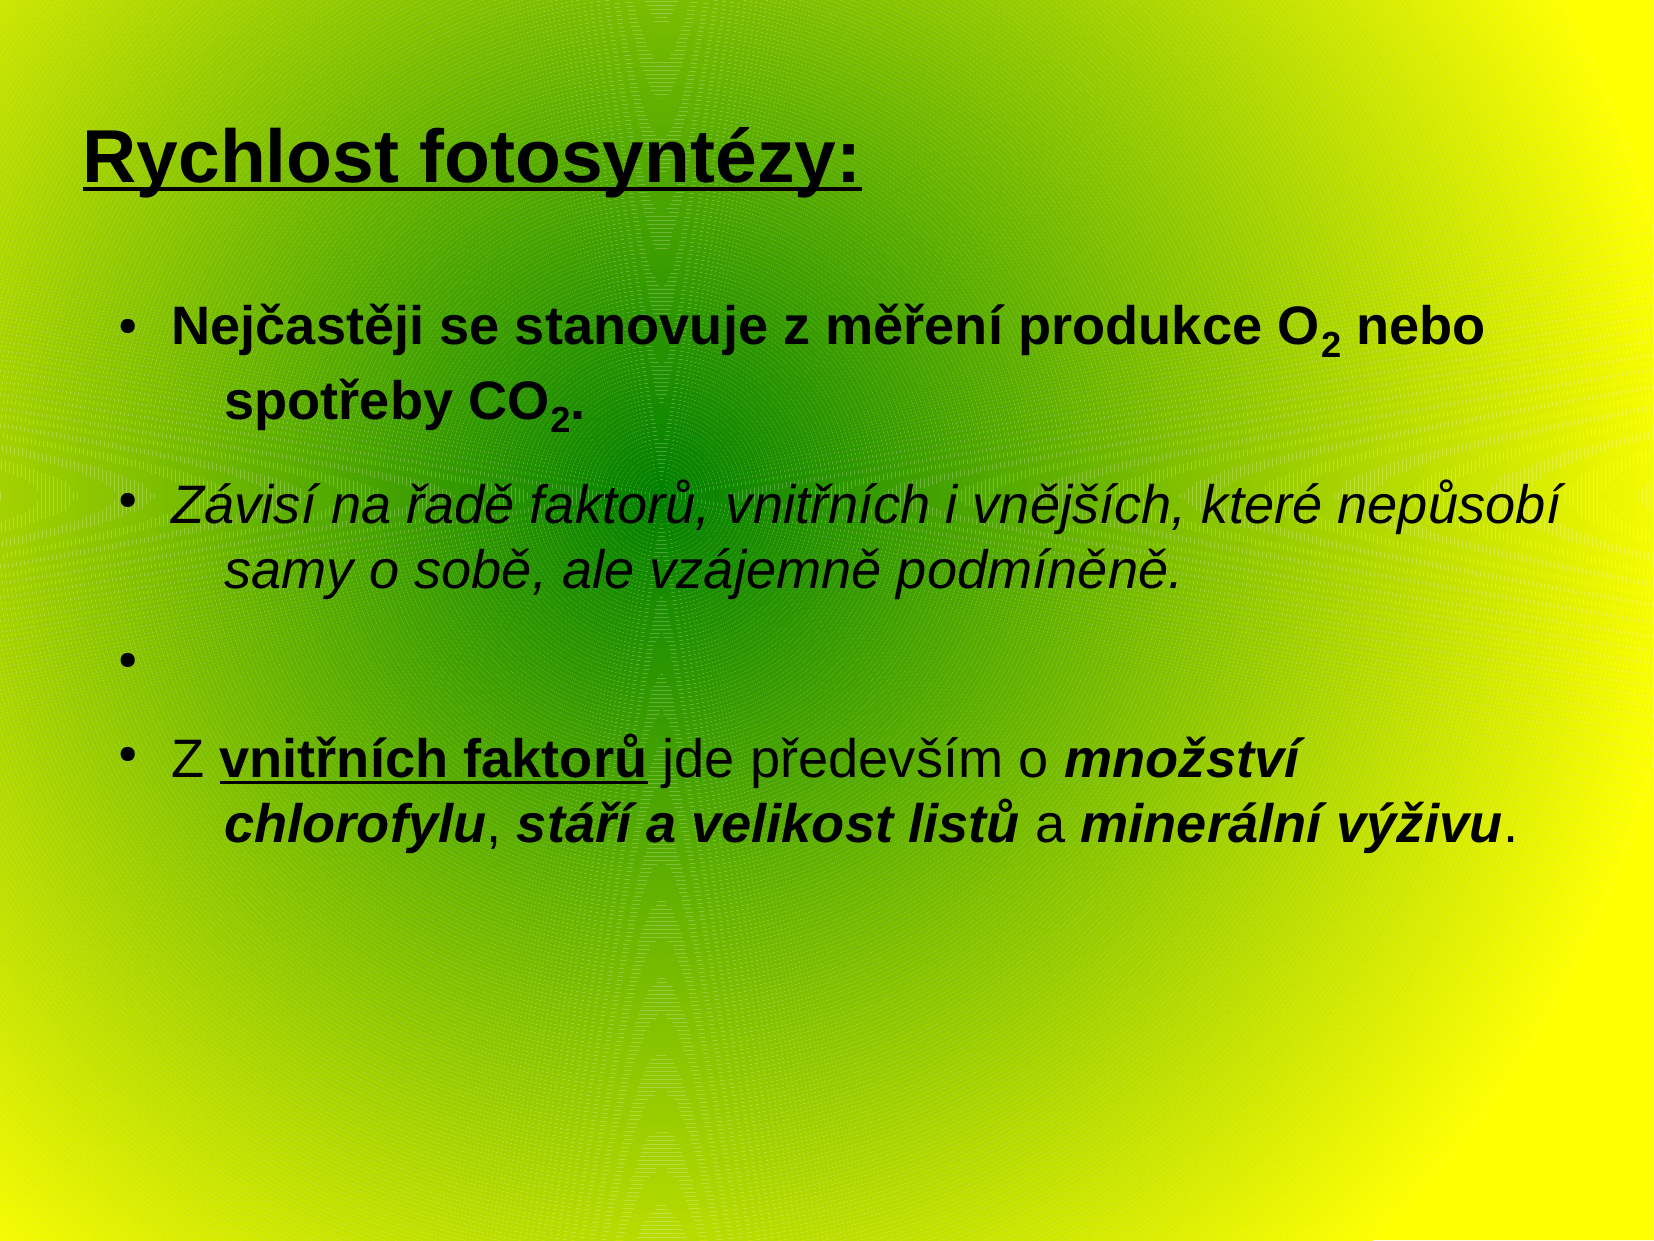

# Rychlost fotosyntézy:
Nejčastěji se stanovuje z měření produkce O2 nebo spotřeby CO2.
Závisí na řadě faktorů, vnitřních i vnějších, které nepůsobí samy o sobě, ale vzájemně podmíněně.
Z vnitřních faktorů jde především o množství chlorofylu, stáří a velikost listů a minerální výživu.